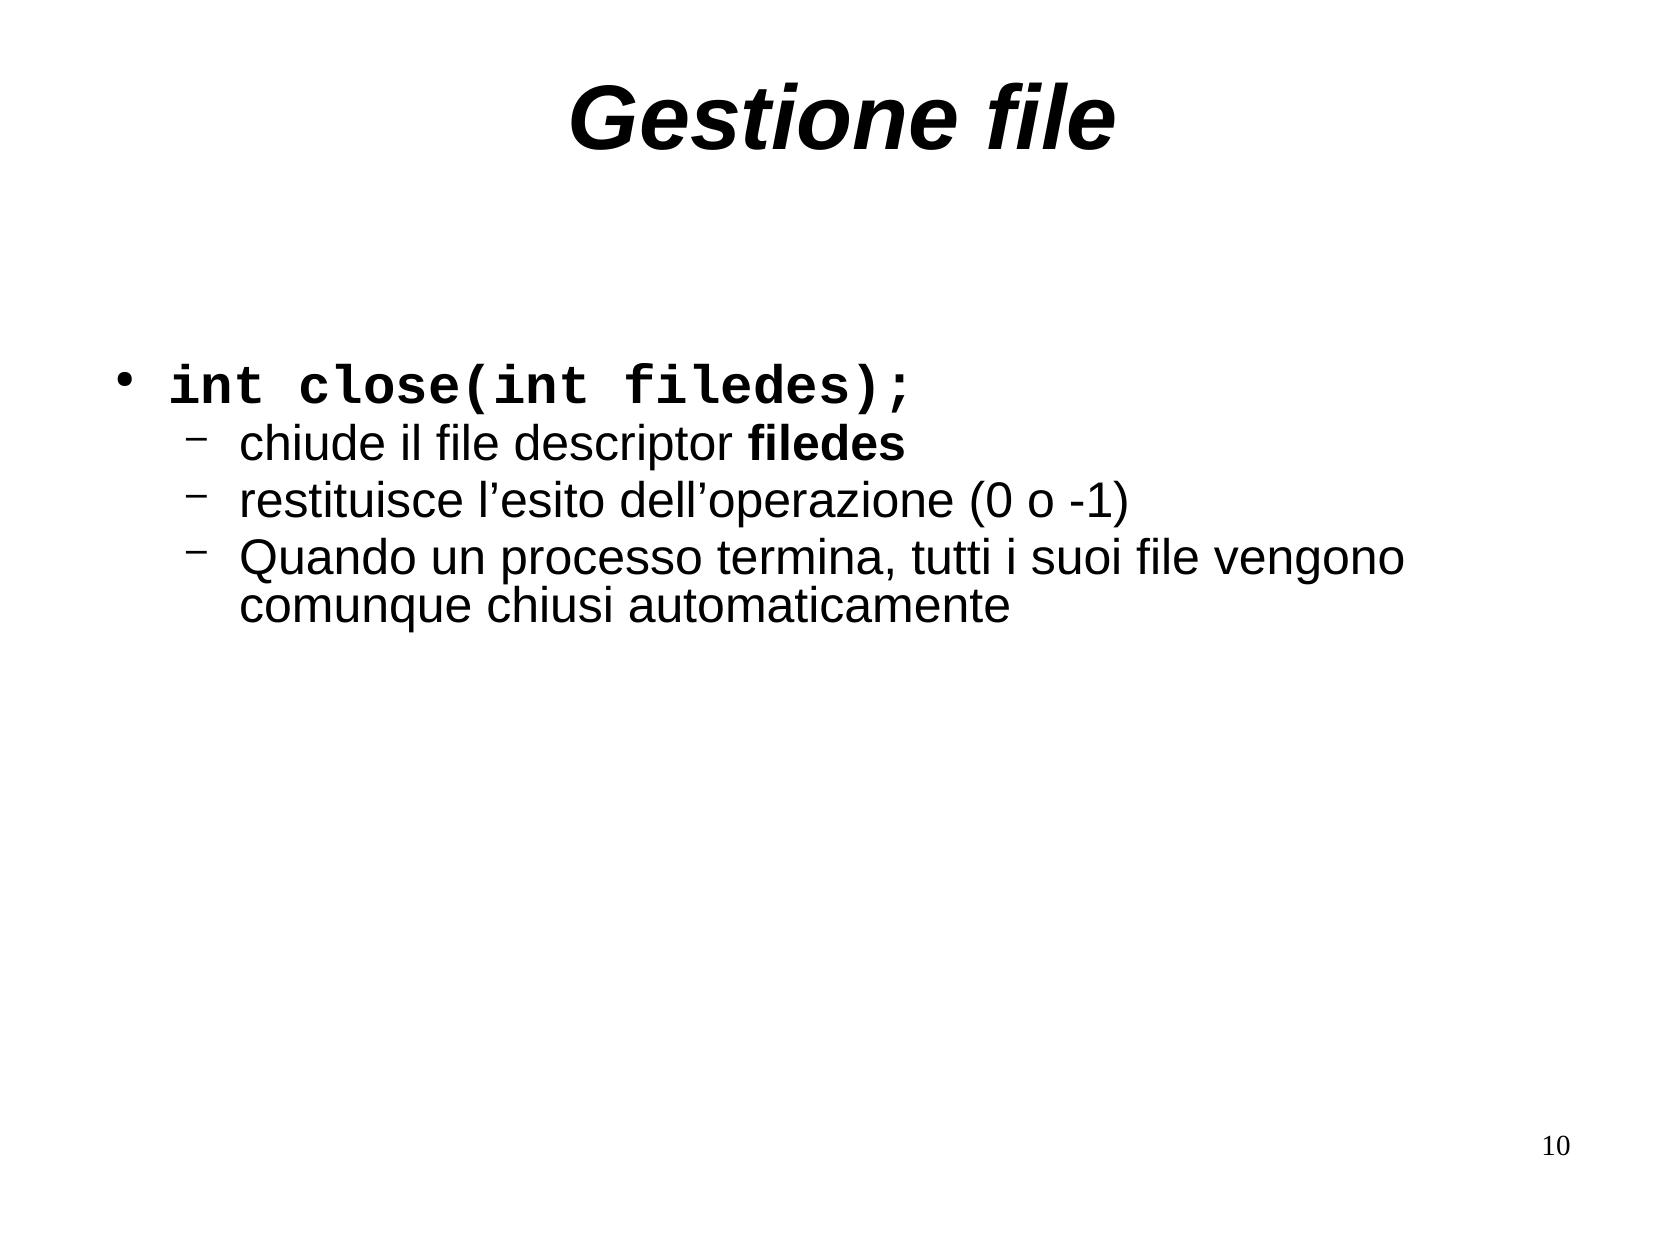

# Gestione file
int close(int filedes);
chiude il file descriptor filedes
restituisce l’esito dell’operazione (0 o -1)
Quando un processo termina, tutti i suoi file vengono comunque chiusi automaticamente
10